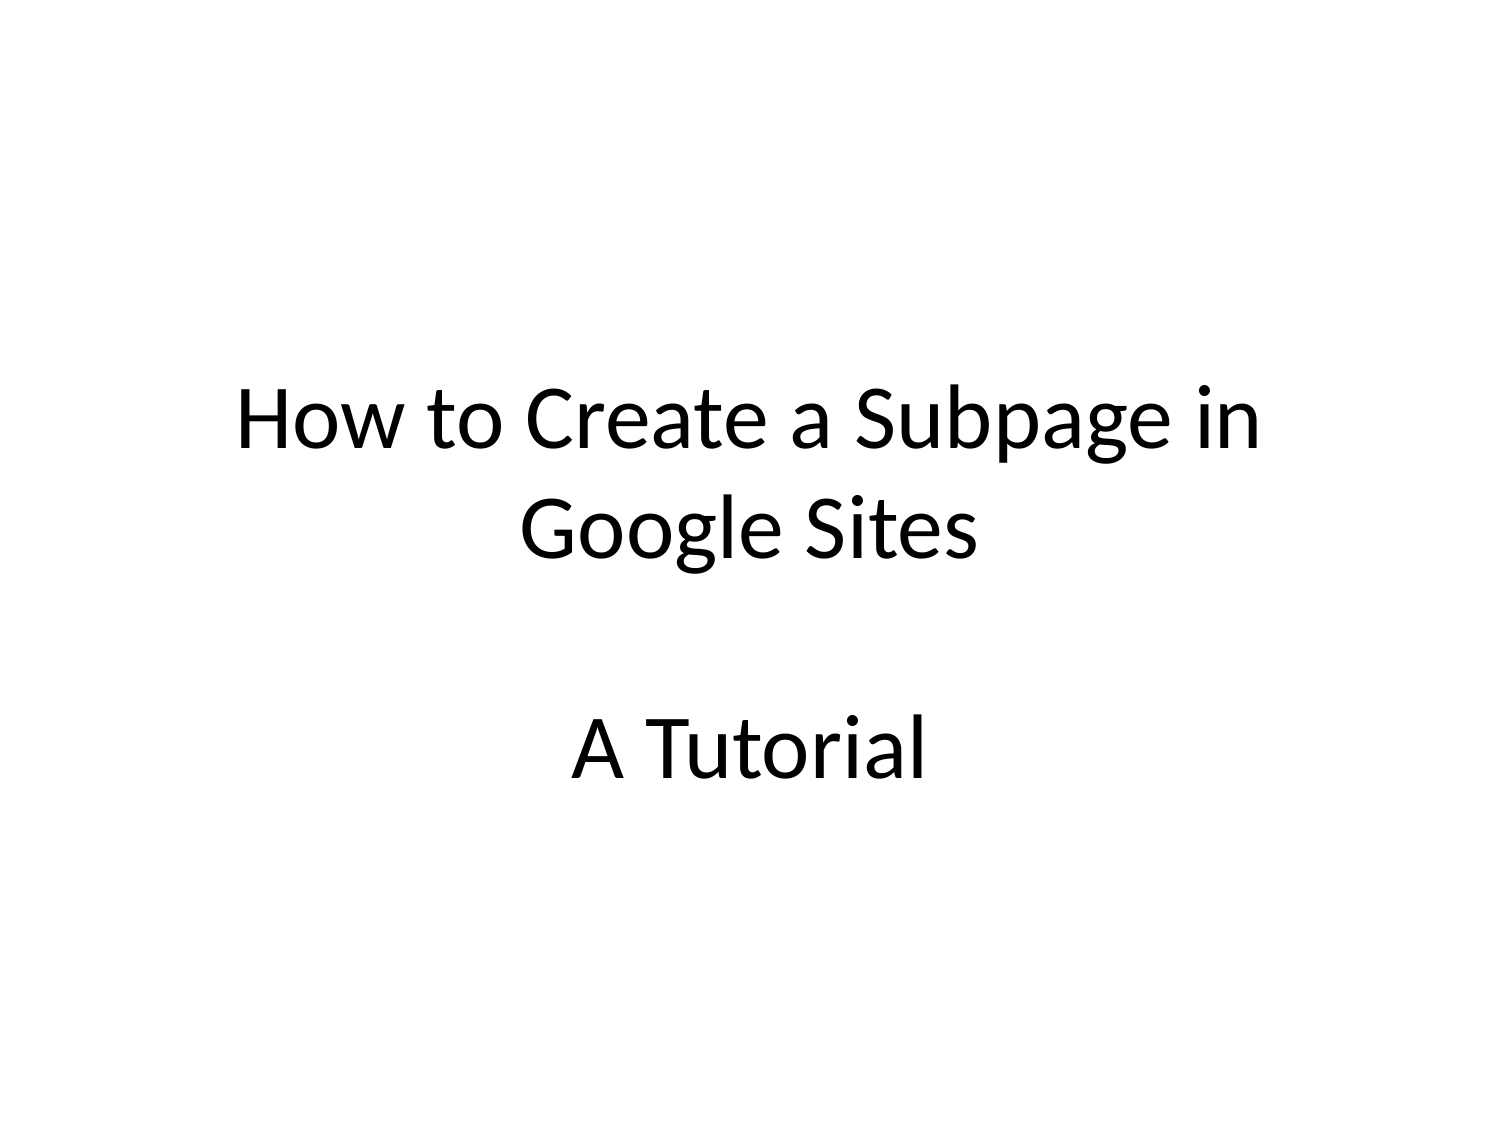

# How to Create a Subpage in Google Sites A Tutorial